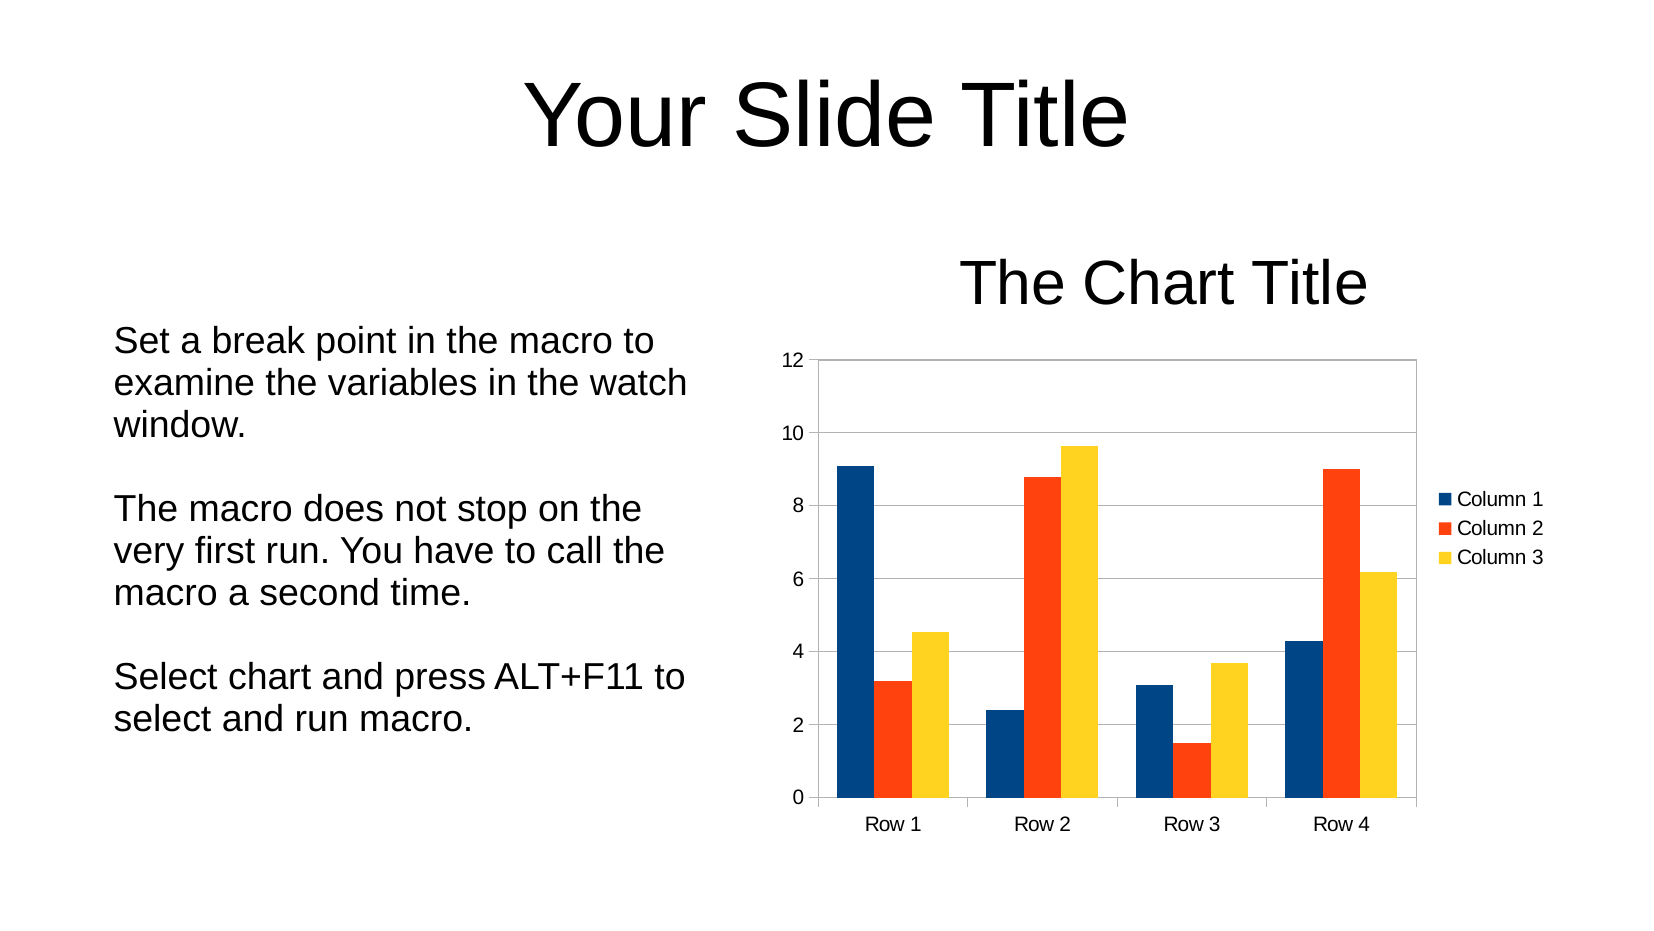

# Your Slide Title
### Chart: The Chart Title
| Category | Column 1 | Column 2 | Column 3 |
|---|---|---|---|
| Row 1 | 9.1 | 3.2 | 4.54 |
| Row 2 | 2.4 | 8.8 | 9.65 |
| Row 3 | 3.1 | 1.5 | 3.7 |
| Row 4 | 4.3 | 9.02 | 6.2 |Set a break point in the macro to examine the variables in the watch window.
The macro does not stop on the very first run. You have to call the macro a second time.
Select chart and press ALT+F11 to select and run macro.